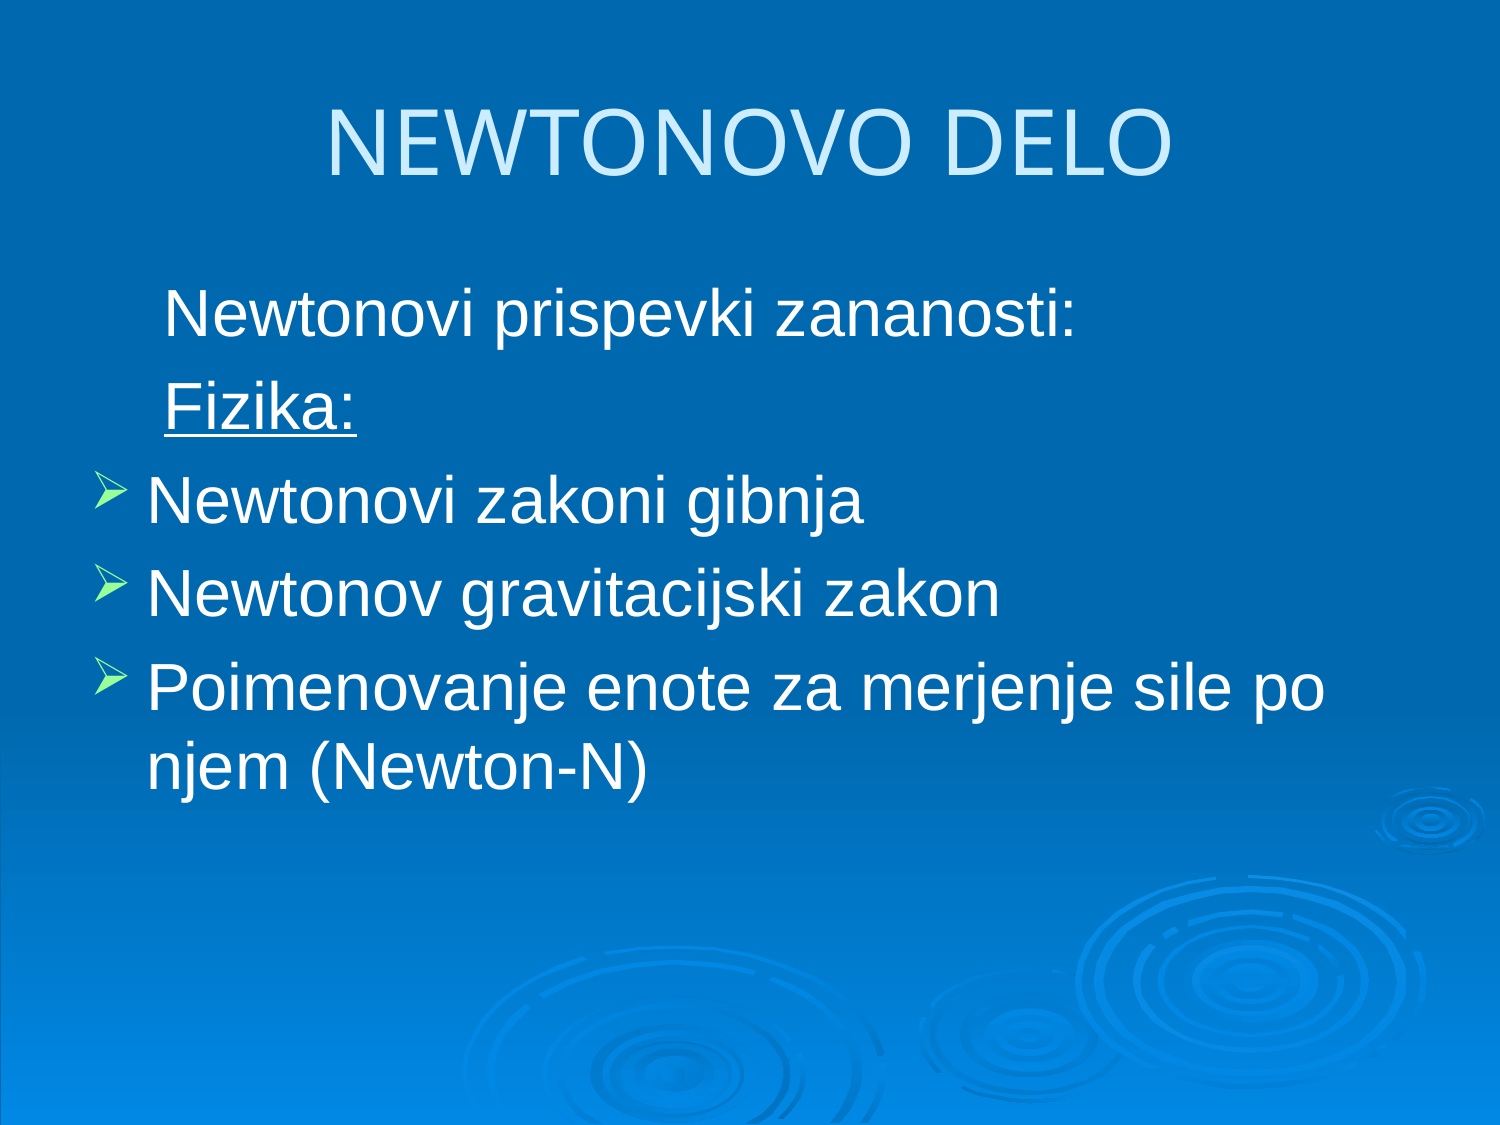

# NEWTONOVO DELO
 Newtonovi prispevki zananosti:
 Fizika:
Newtonovi zakoni gibnja
Newtonov gravitacijski zakon
Poimenovanje enote za merjenje sile po njem (Newton-N)